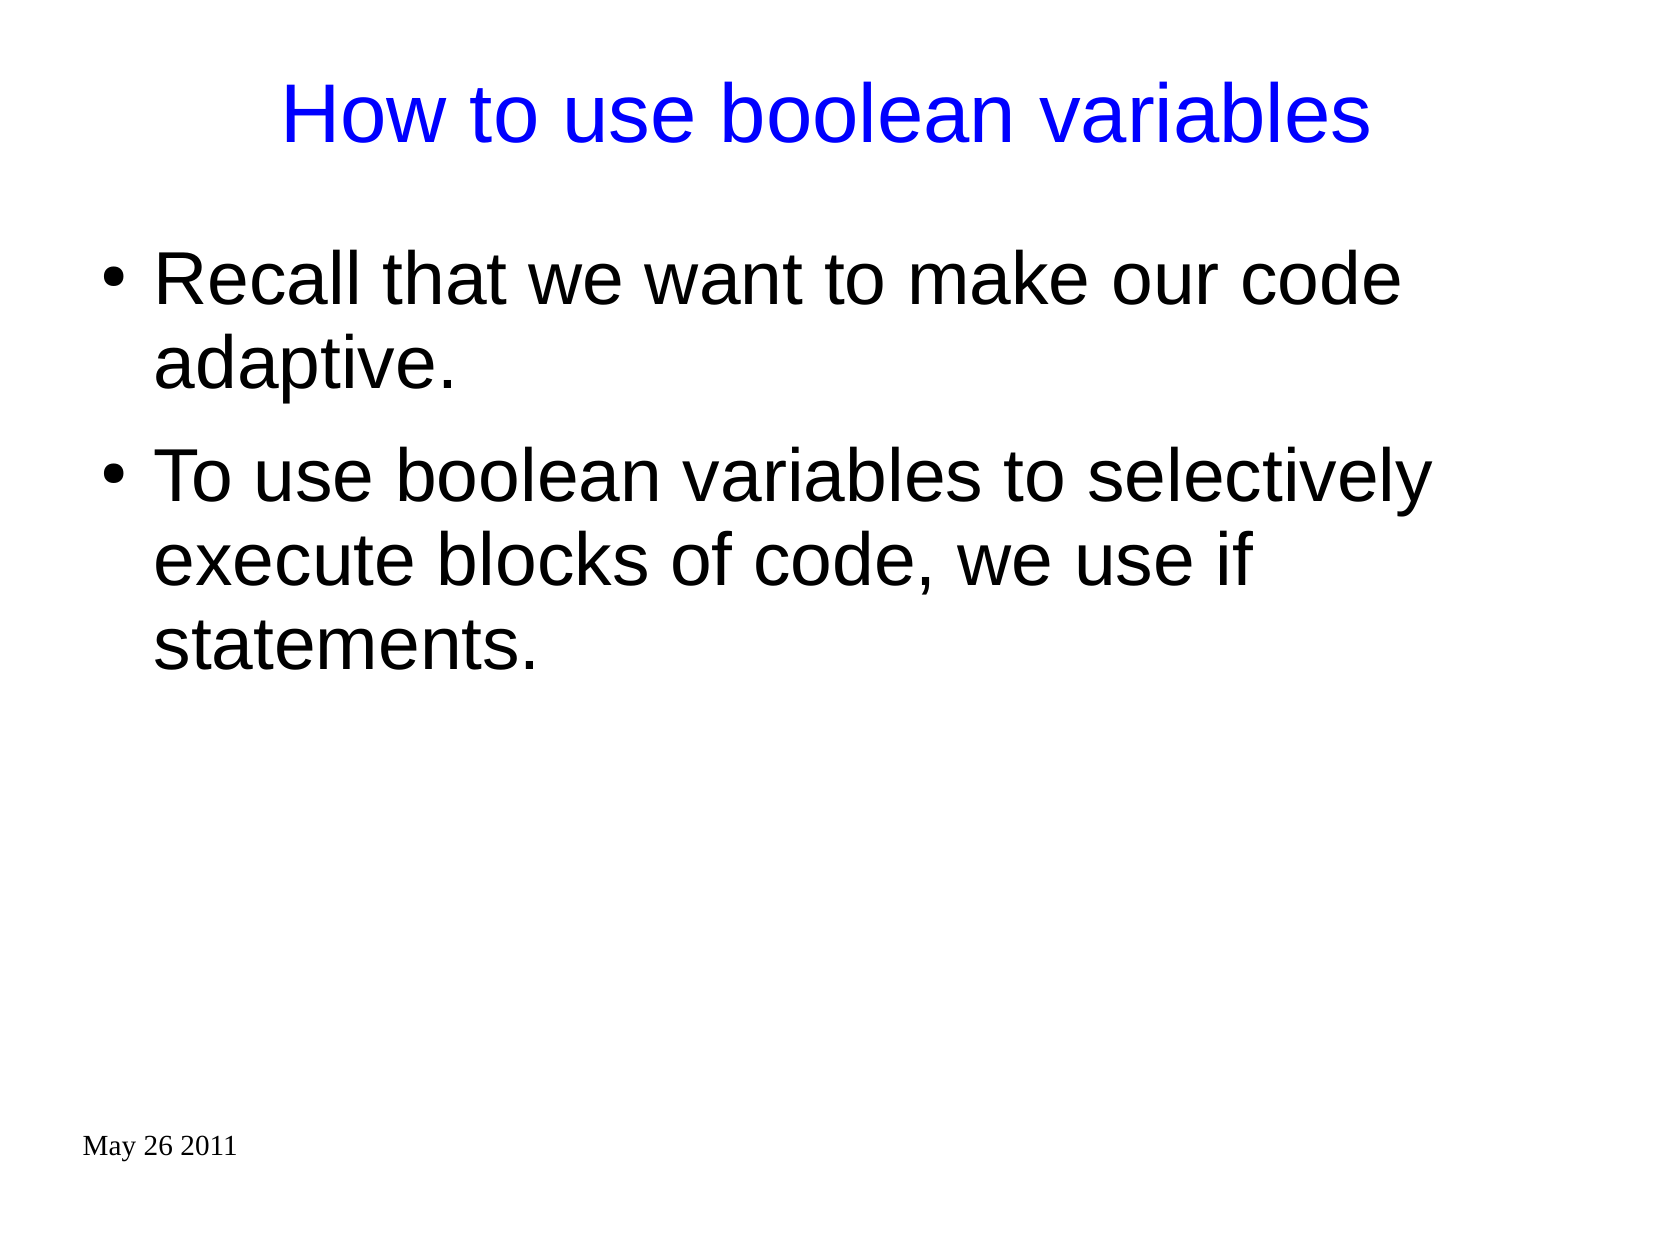

# How to use boolean variables
Recall that we want to make our code adaptive.
To use boolean variables to selectively execute blocks of code, we use if statements.
May 26 2011